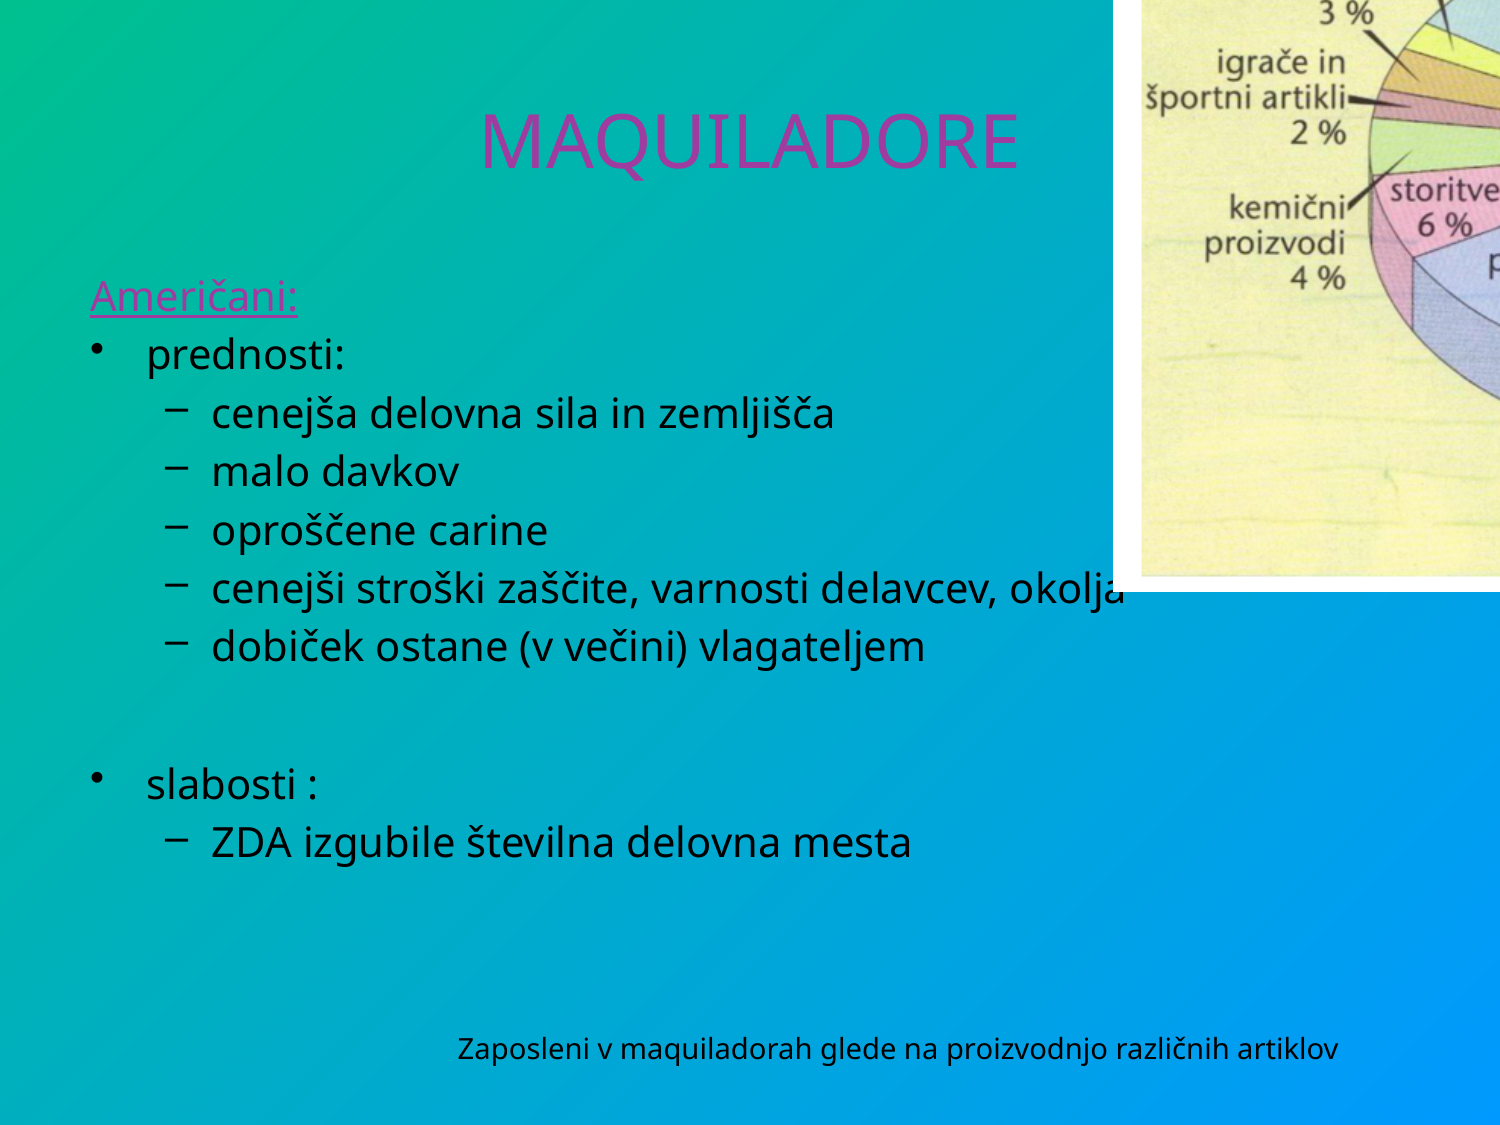

# MAQUILADORE
Američani:
prednosti:
cenejša delovna sila in zemljišča
malo davkov
oproščene carine
cenejši stroški zaščite, varnosti delavcev, okolja
dobiček ostane (v večini) vlagateljem
slabosti :
ZDA izgubile številna delovna mesta
Zaposleni v maquiladorah glede na proizvodnjo različnih artiklov